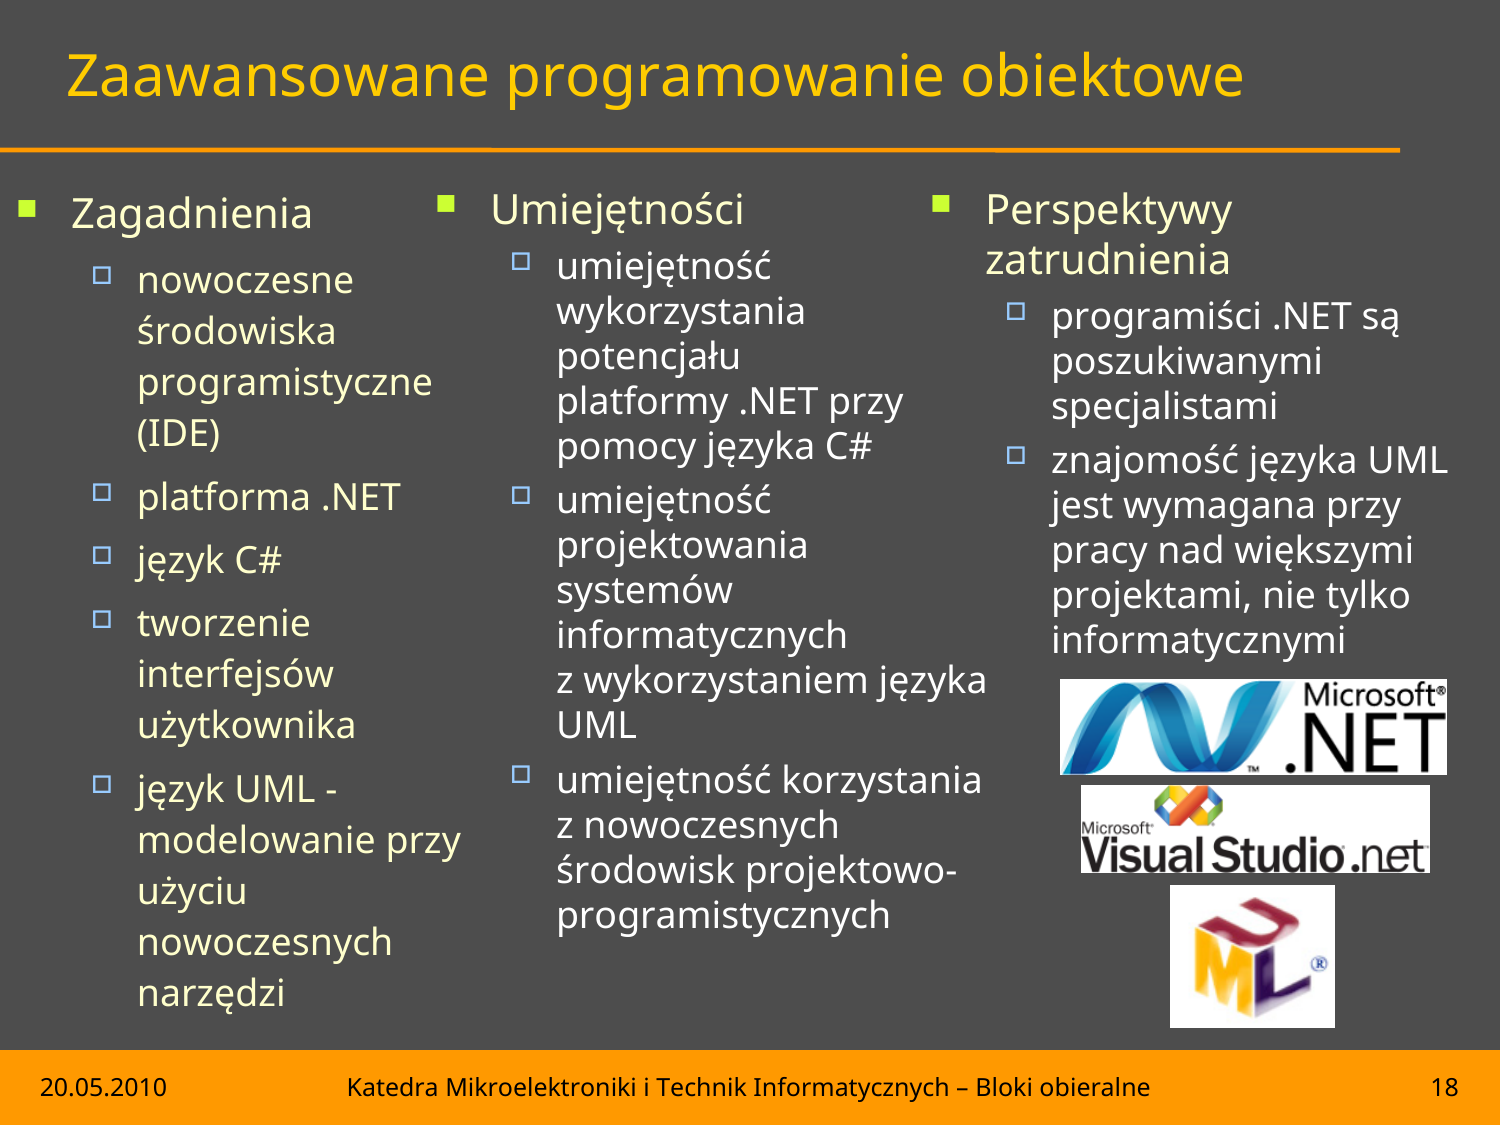

# Zaawansowane programowanie obiektowe
Umiejętności
umiejętność wykorzystania potencjału platformy .NET przy pomocy języka C#
umiejętność projektowania systemów informatycznych z wykorzystaniem języka UML
umiejętność korzystania z nowoczesnych środowisk projektowo-programistycznych
Perspektywy zatrudnienia
programiści .NET są poszukiwanymi specjalistami
znajomość języka UML jest wymagana przy pracy nad większymi projektami, nie tylko informatycznymi
Zagadnienia
nowoczesne środowiska programistyczne (IDE)
platforma .NET
język C#
tworzenie interfejsów użytkownika
język UML - modelowanie przy użyciu nowoczesnych narzędzi
20.05.2010
Katedra Mikroelektroniki i Technik Informatycznych – Bloki obieralne
18